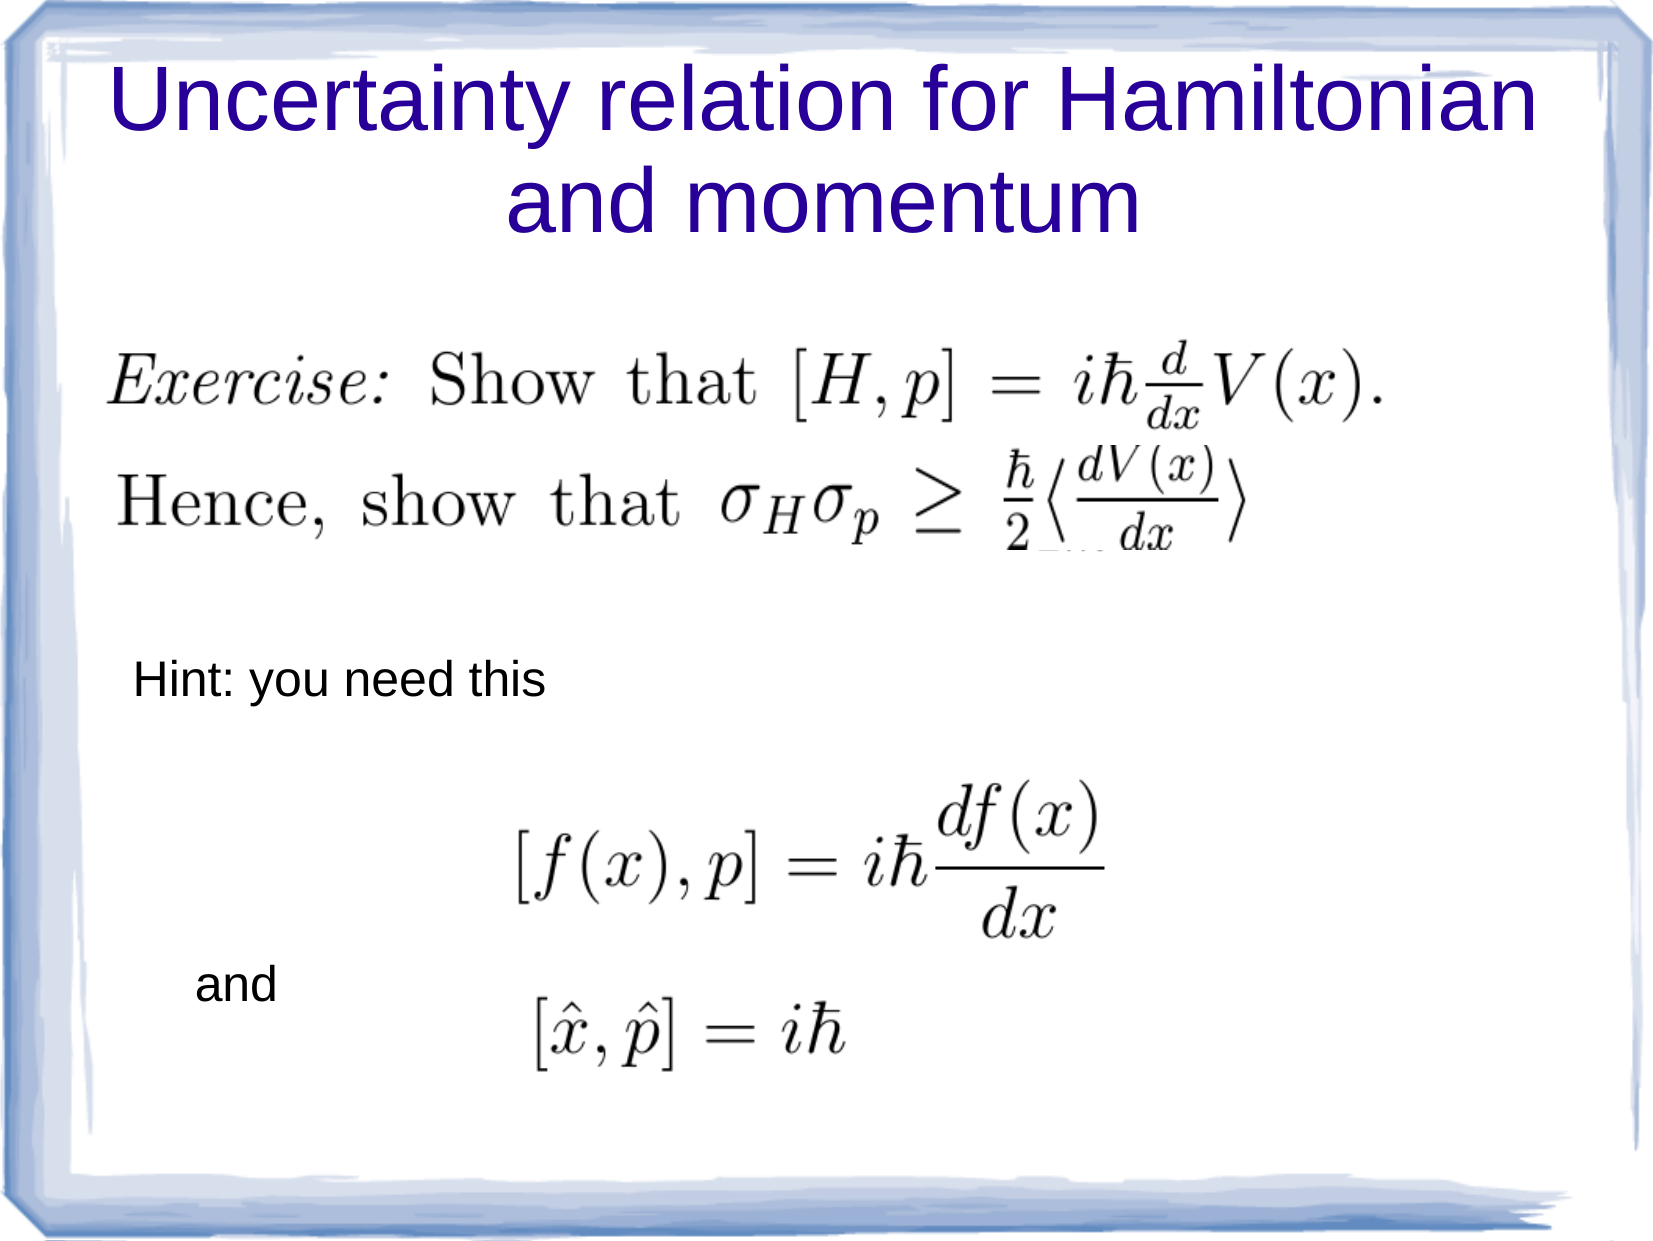

# Uncertainty relation for Hamiltonian and momentum
Hint: you need this
and